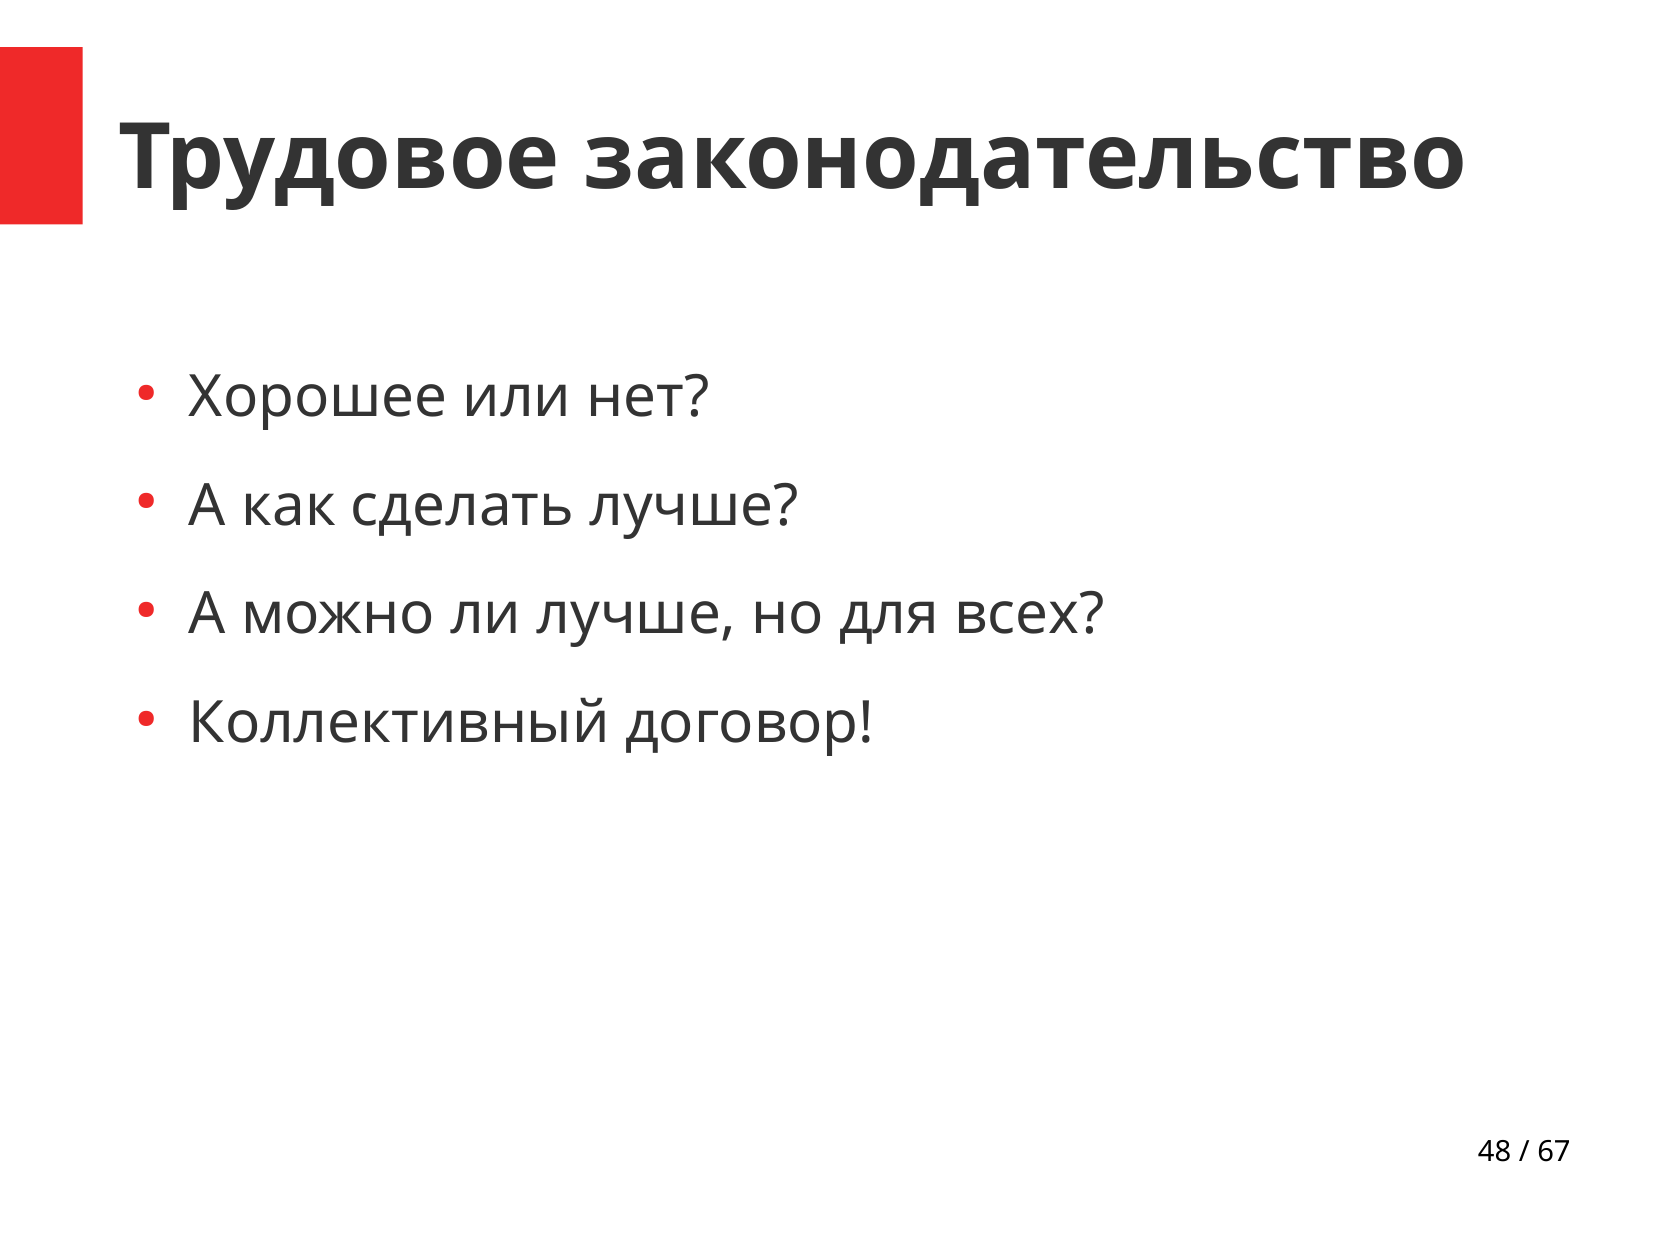

# Трудовое законодательство
Хорошее или нет?
А как сделать лучше?
А можно ли лучше, но для всех?
Коллективный договор!
48